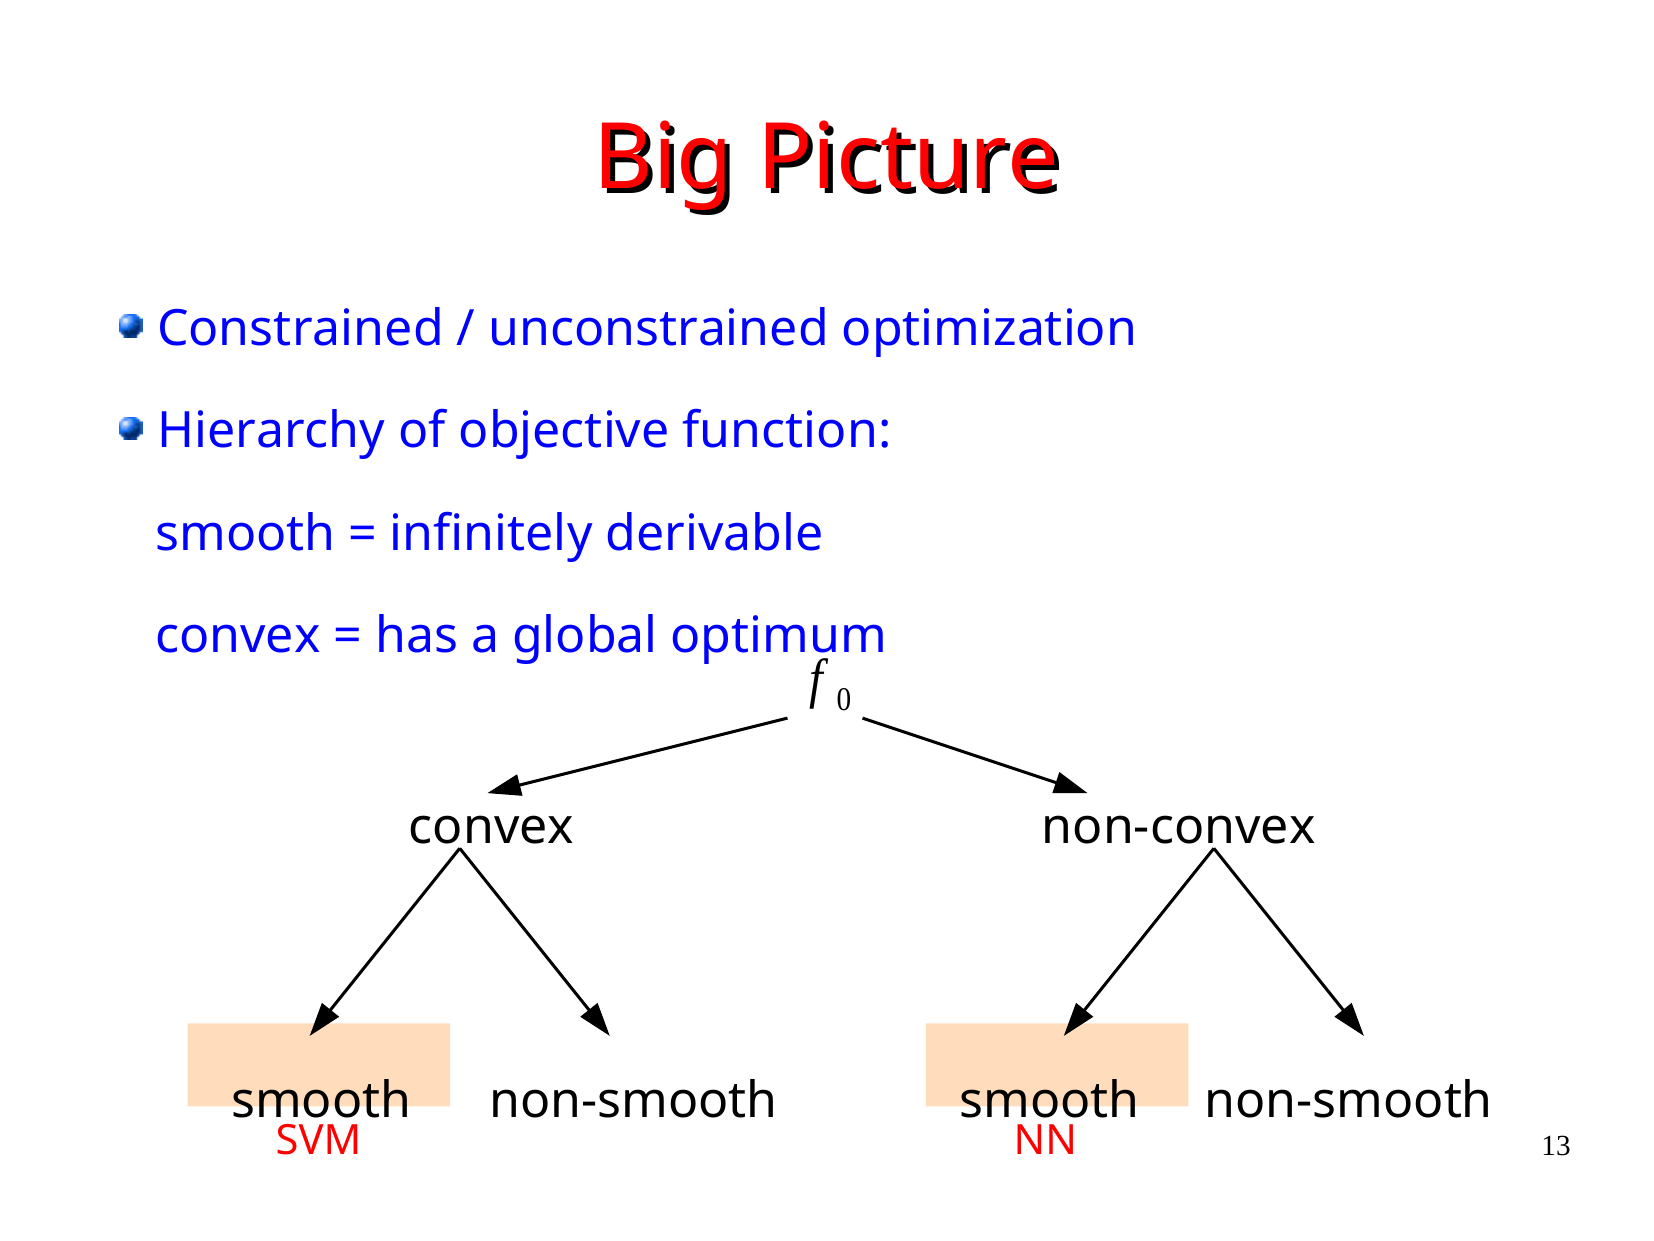

# Big Picture
Constrained / unconstrained optimization
Hierarchy of objective function:
smooth = infinitely derivable
convex = has a global optimum
convex non-convex
smooth non-smooth smooth non-smooth
SVM
NN
13